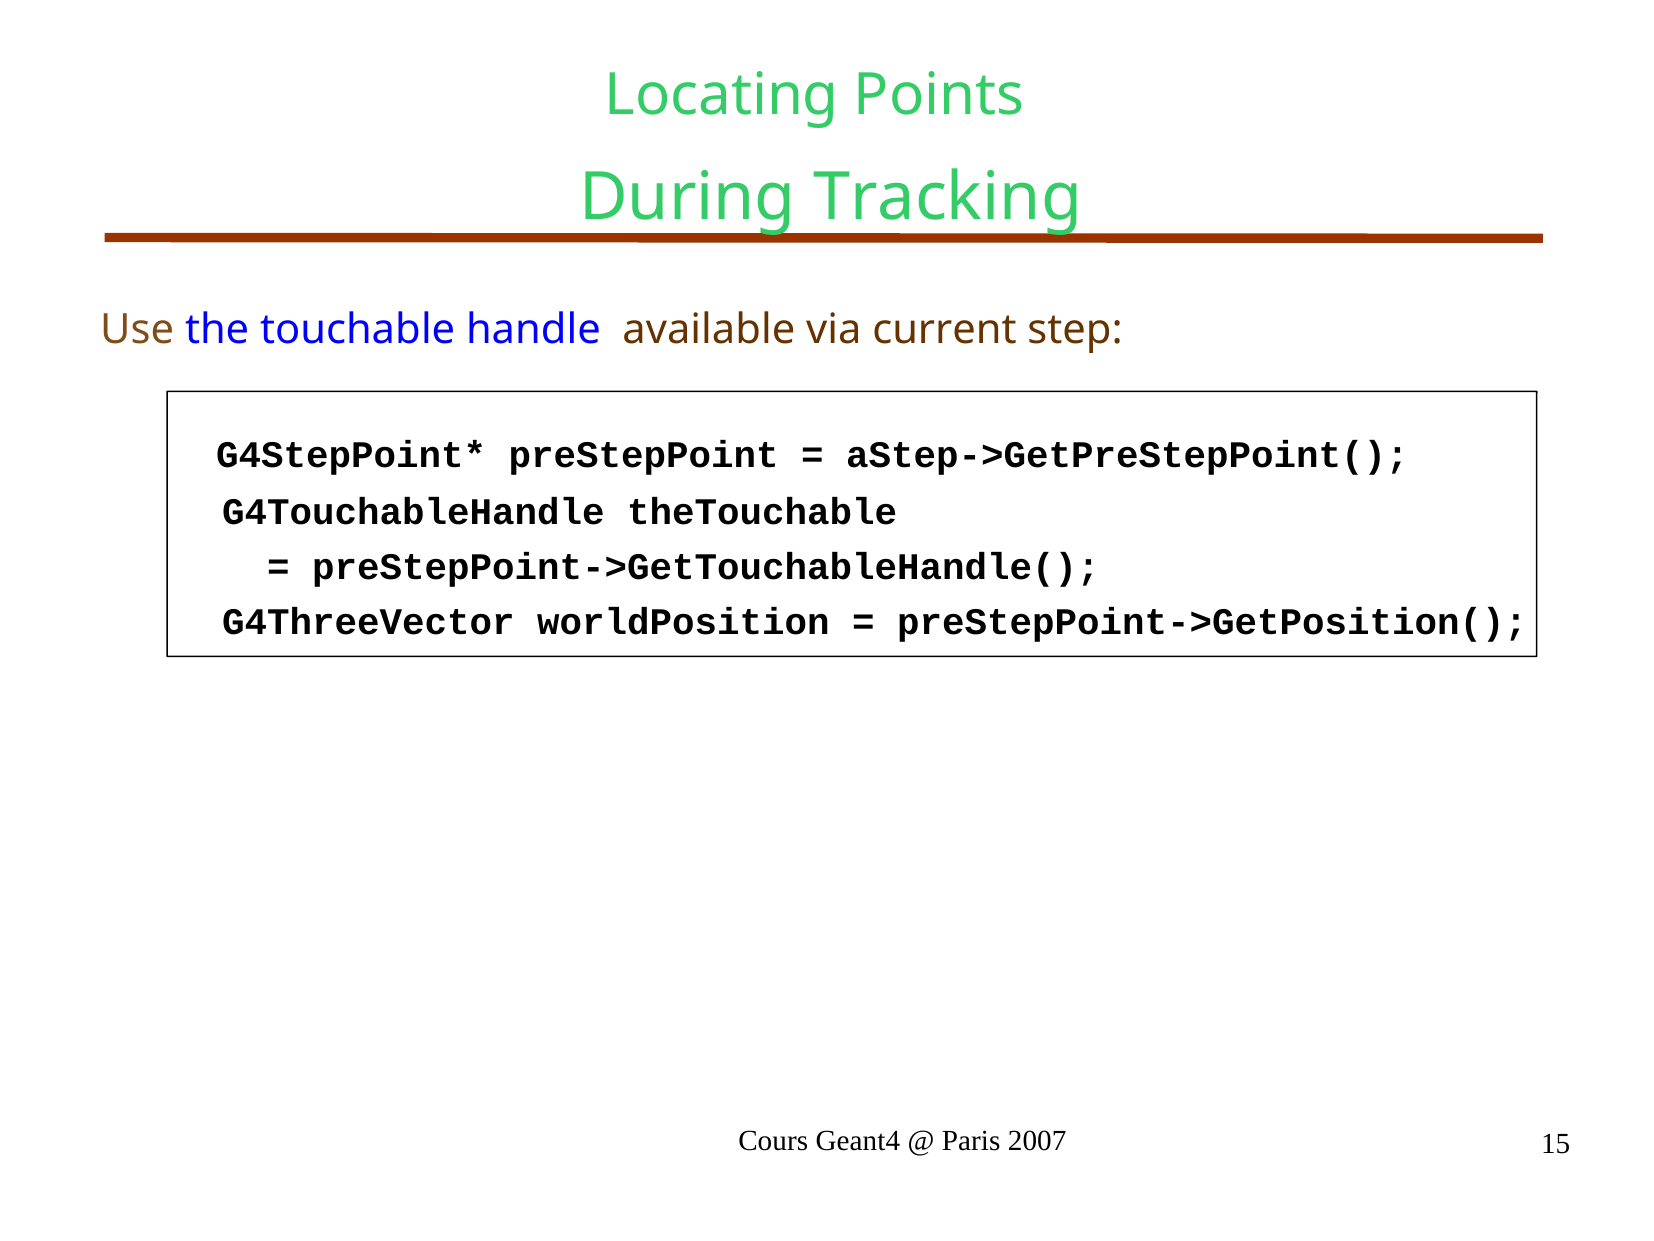

# Locating Points During Tracking
Use the touchable handle available via current step:
 G4StepPoint* preStepPoint = aStep->GetPreStepPoint();
 G4TouchableHandle theTouchable
 = preStepPoint->GetTouchableHandle();
 G4ThreeVector worldPosition = preStepPoint->GetPosition();
Cours Geant4 @ Paris 2007
15